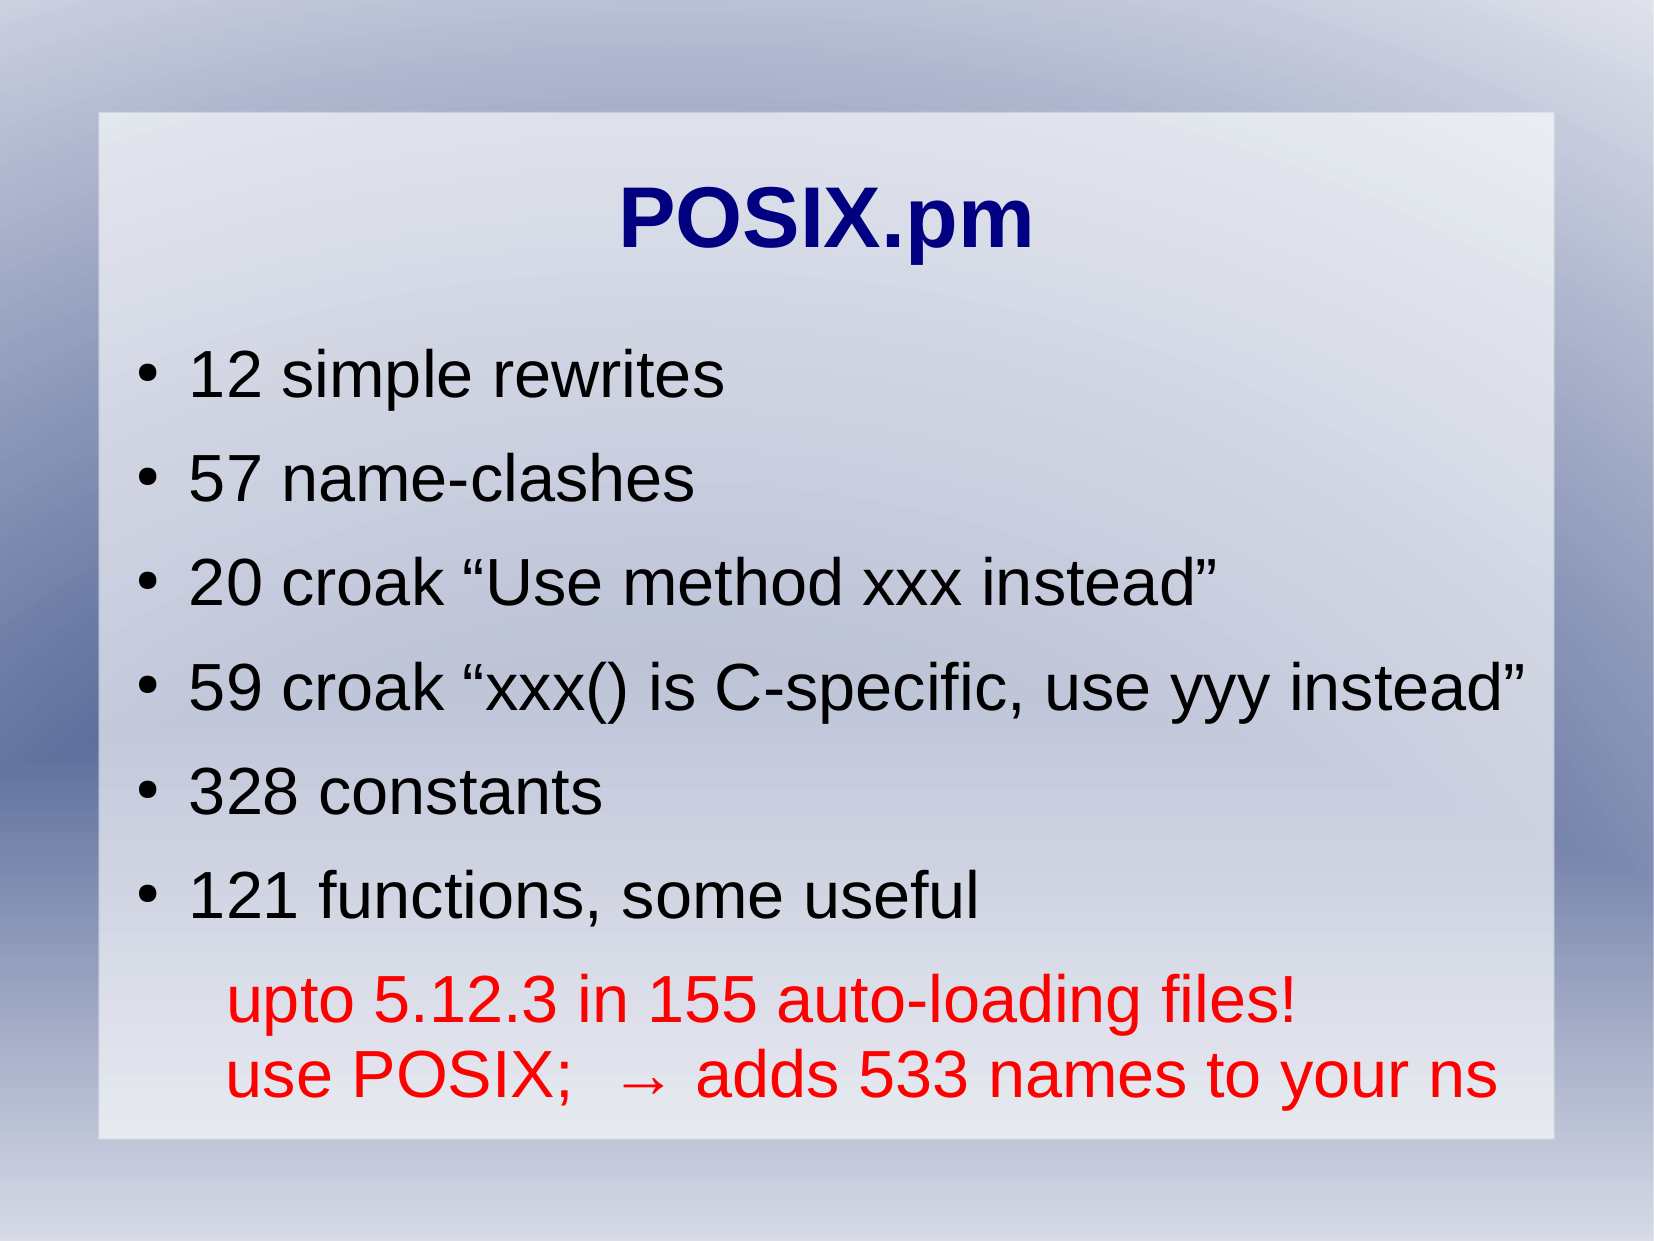

# POSIX.pm
12 simple rewrites
57 name-clashes
20 croak “Use method xxx instead”
59 croak “xxx() is C-specific, use yyy instead”
328 constants
121 functions, some useful
 upto 5.12.3 in 155 auto-loading files!
 use POSIX; → adds 533 names to your ns